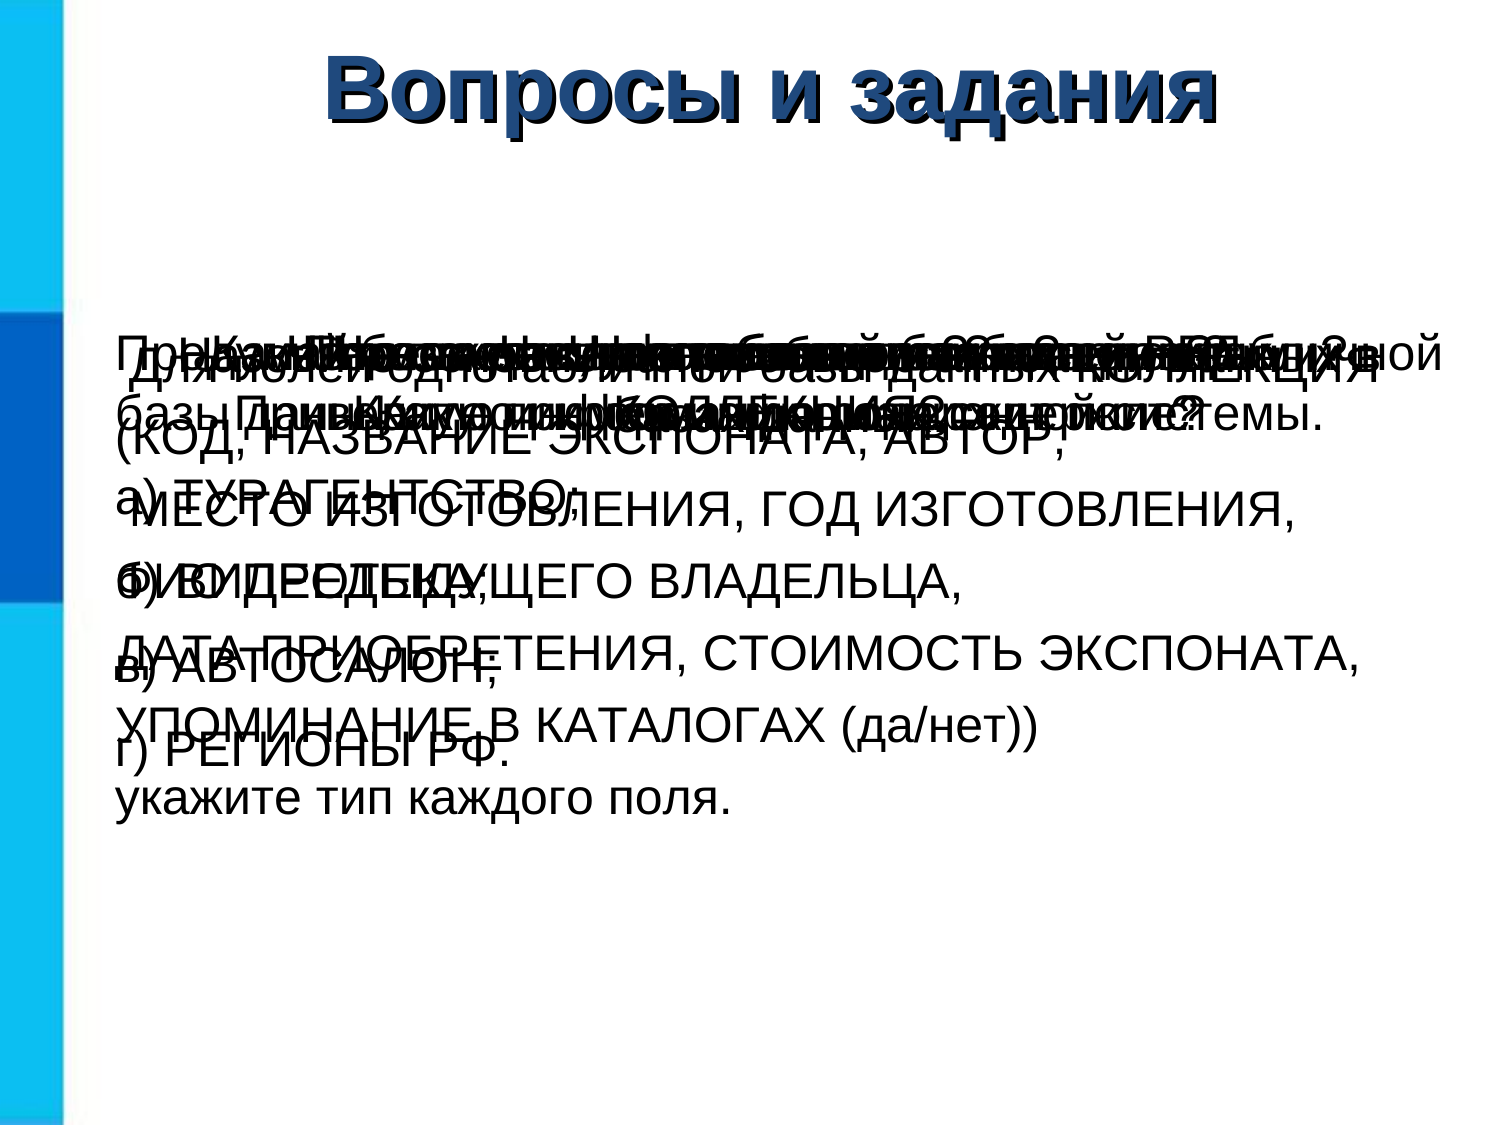

Вопросы и задания
Что такое информационная система?
Приведите пример информационной системы.
Что такое база данных?
Какие базы данных называются реляционными?
Что такое запись?
 Какую информацию она содержит?
Что такое поле?
Какую информацию содержит поле?
Перечислите основные типы полей РБД.
 Для полей однотабличной базы данных КОЛЛЕКЦИЯ (КОД, НАЗВАНИЕ ЭКСПОНАТА, АВТОР,
 МЕСТО ИЗГОТОВЛЕНИЯ, ГОД ИЗГОТОВЛЕНИЯ,
ФИО ПРЕДЫДУЩЕГО ВЛАДЕЛЬЦА,
ДАТА ПРИОБРЕТЕНИЯ, СТОИМОСТЬ ЭКСПОНАТА, УПОМИНАНИЕ В КАТАЛОГАХ (да/нет))
укажите тип каждого поля.
Что такое ключ таблицы базы данных?
Что может служить ключом в базе данных КОЛЛЕКЦИЯ?
Продумайте состав, типы полей и ключ однотабличной базы данных:
а) ТУРАГЕНТСТВО;
б) ВИДЕОТЕКА;
в) АВТОСАЛОН;
г) РЕГИОНЫ РФ.
Назовите основные способы организации данных в базах данных.